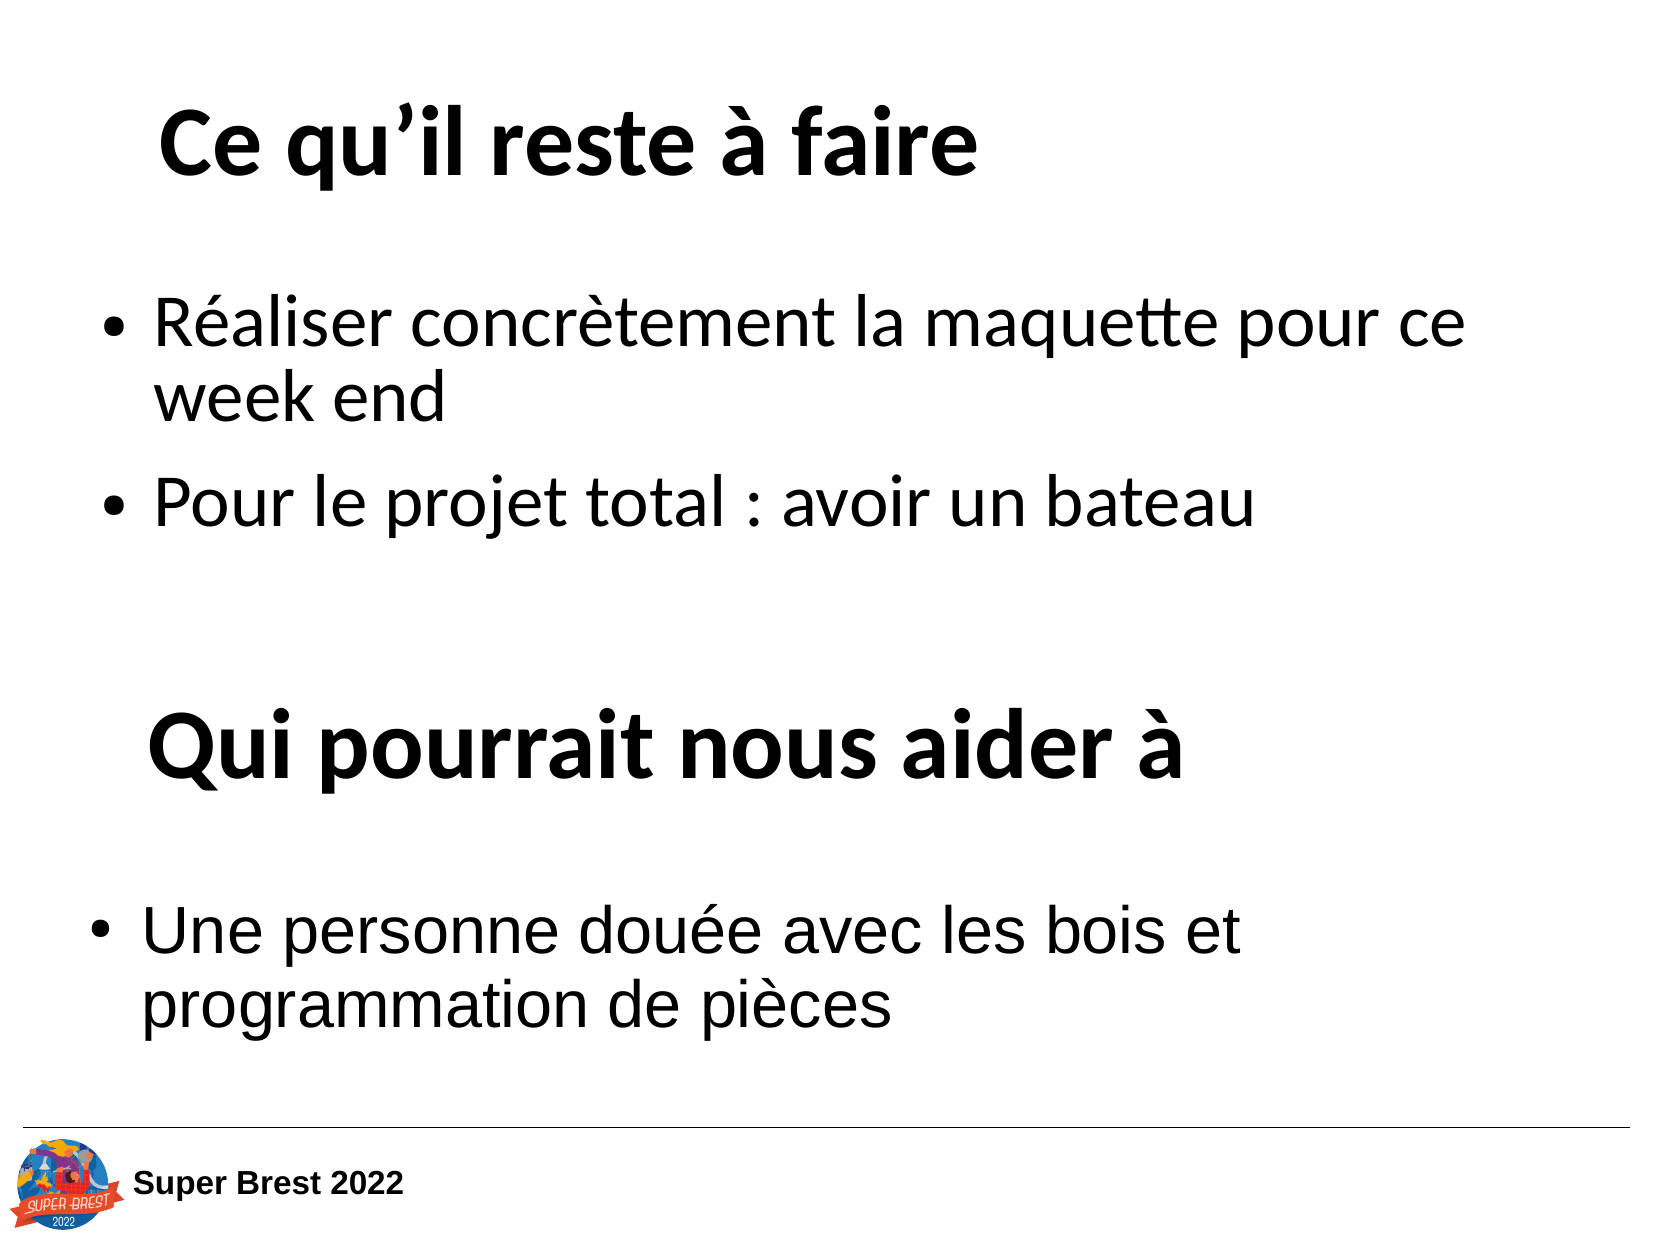

# Ce qu’il reste à faire
Réaliser concrètement la maquette pour ce week end
Pour le projet total : avoir un bateau
		Qui pourrait nous aider à
Une personne douée avec les bois et programmation de pièces
Super Brest 2022